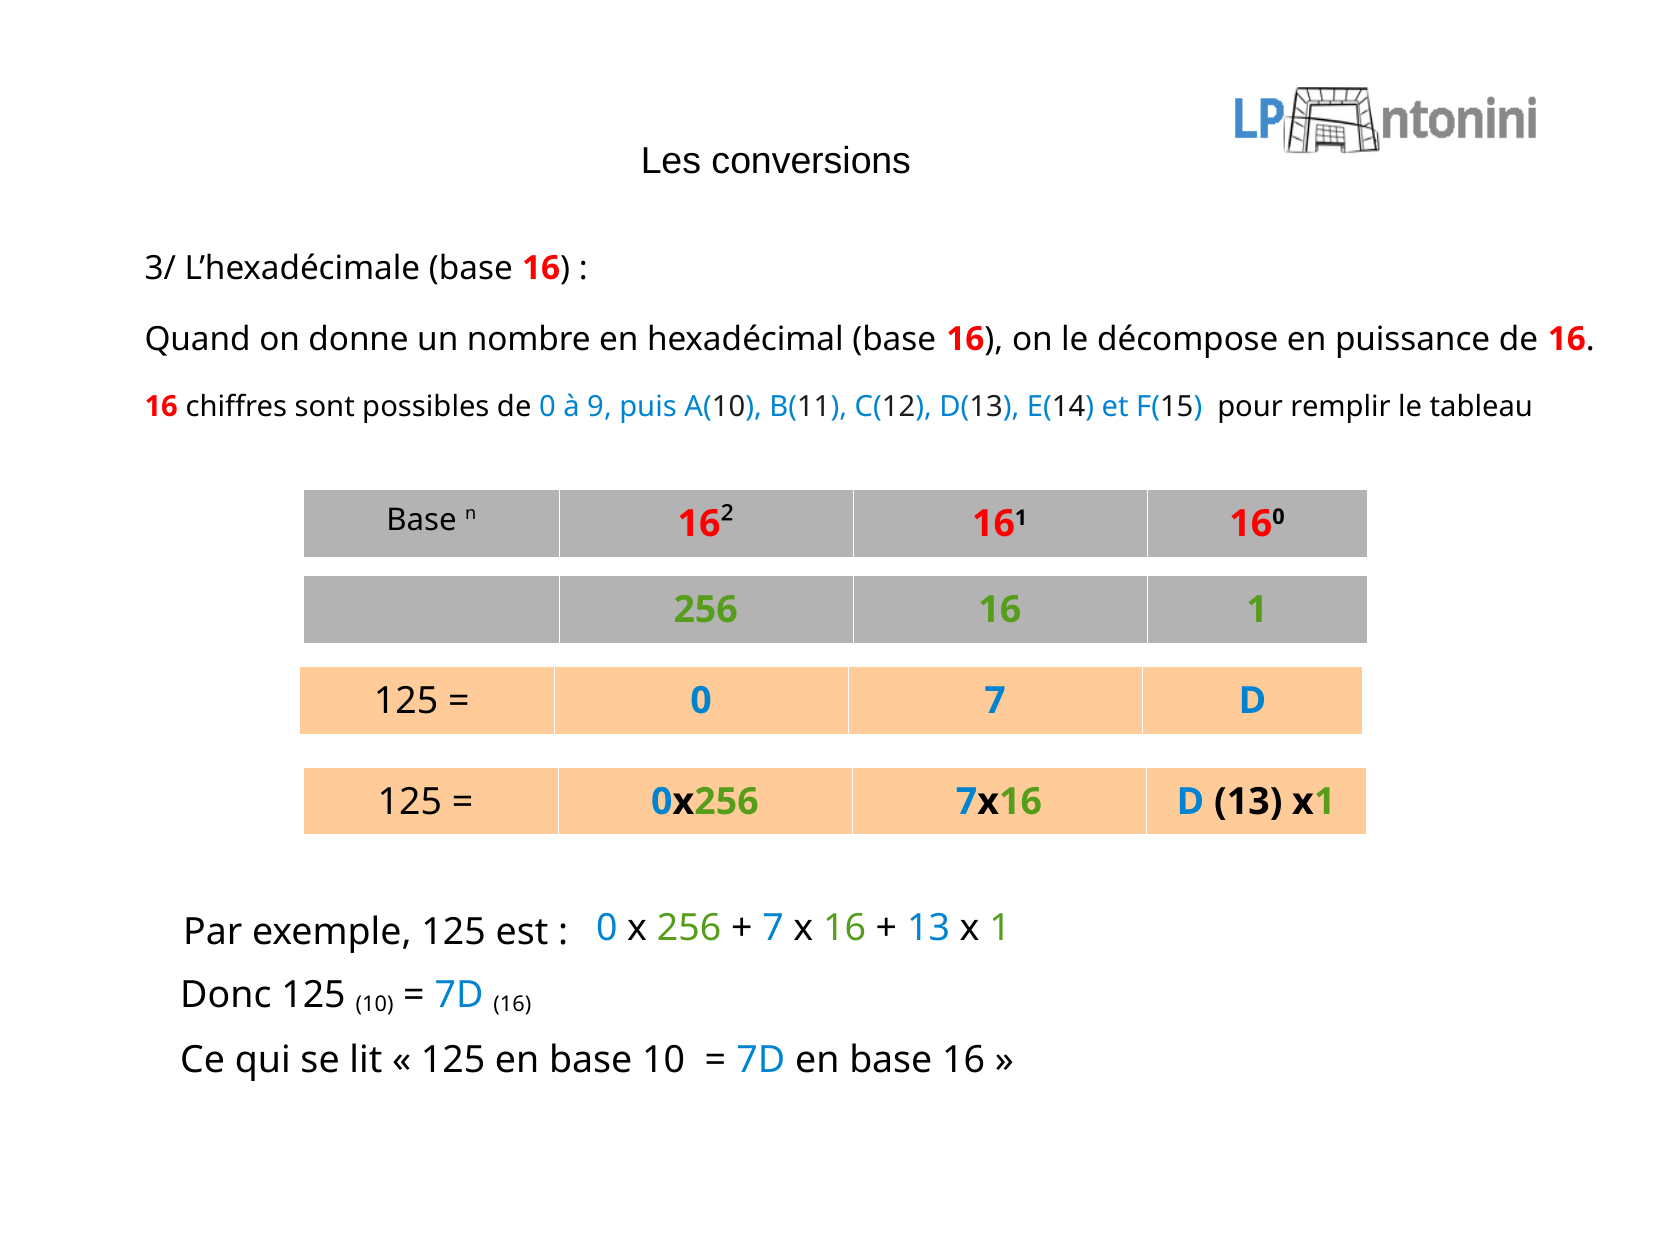

Les conversions
3/ L’hexadécimale (base 16) :
Quand on donne un nombre en hexadécimal (base 16), on le décompose en puissance de 16.
16 chiffres sont possibles de 0 à 9, puis A(10), B(11), C(12), D(13), E(14) et F(15) pour remplir le tableau
| Base n | 16² | 161 | 160 |
| --- | --- | --- | --- |
| | 256 | 16 | 1 |
| --- | --- | --- | --- |
| 125 = | 0 | 7 | D |
| --- | --- | --- | --- |
| 125 = | 0x256 | 7x16 | D (13) x1 |
| --- | --- | --- | --- |
0 x 256 + 7 x 16 + 13 x 1
Par exemple, 125 est :
Donc 125 (10) = 7D (16)
Ce qui se lit « 125 en base 10 = 7D en base 16 »